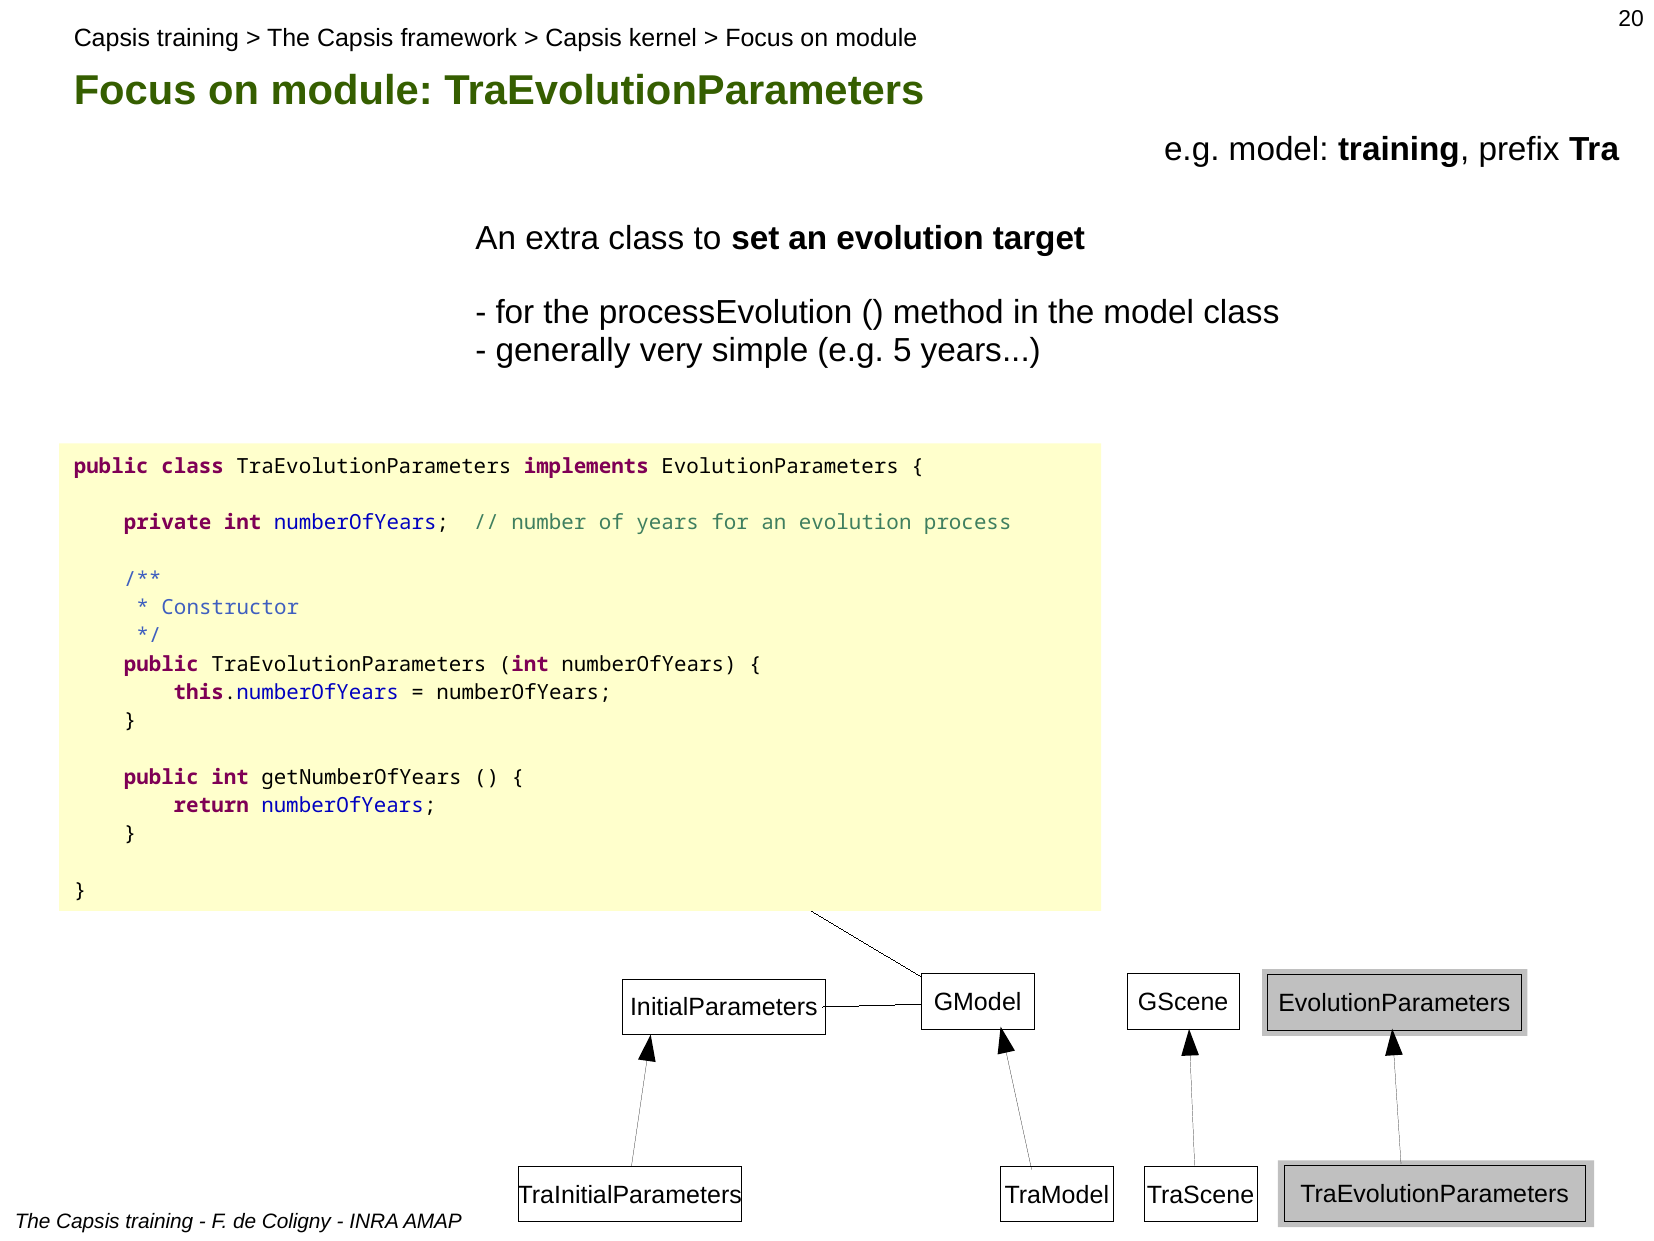

20
Capsis training > The Capsis framework > Capsis kernel > Focus on module
Focus on module: TraEvolutionParameters
e.g. model: training, prefix Tra
An extra class to set an evolution target
- for the processEvolution () method in the model class
- generally very simple (e.g. 5 years...)
public class TraEvolutionParameters implements EvolutionParameters {
 private int numberOfYears; // number of years for an evolution process
 /**
 * Constructor
 */
 public TraEvolutionParameters (int numberOfYears) {
 this.numberOfYears = numberOfYears;
 }
 public int getNumberOfYears () {
 return numberOfYears;
 }
}
IdCard
GModel
GScene
EvolutionParameters
InitialParameters
TraEvolutionParameters
TraInitialParameters
TraModel
TraScene
The Capsis training - F. de Coligny - INRA AMAP